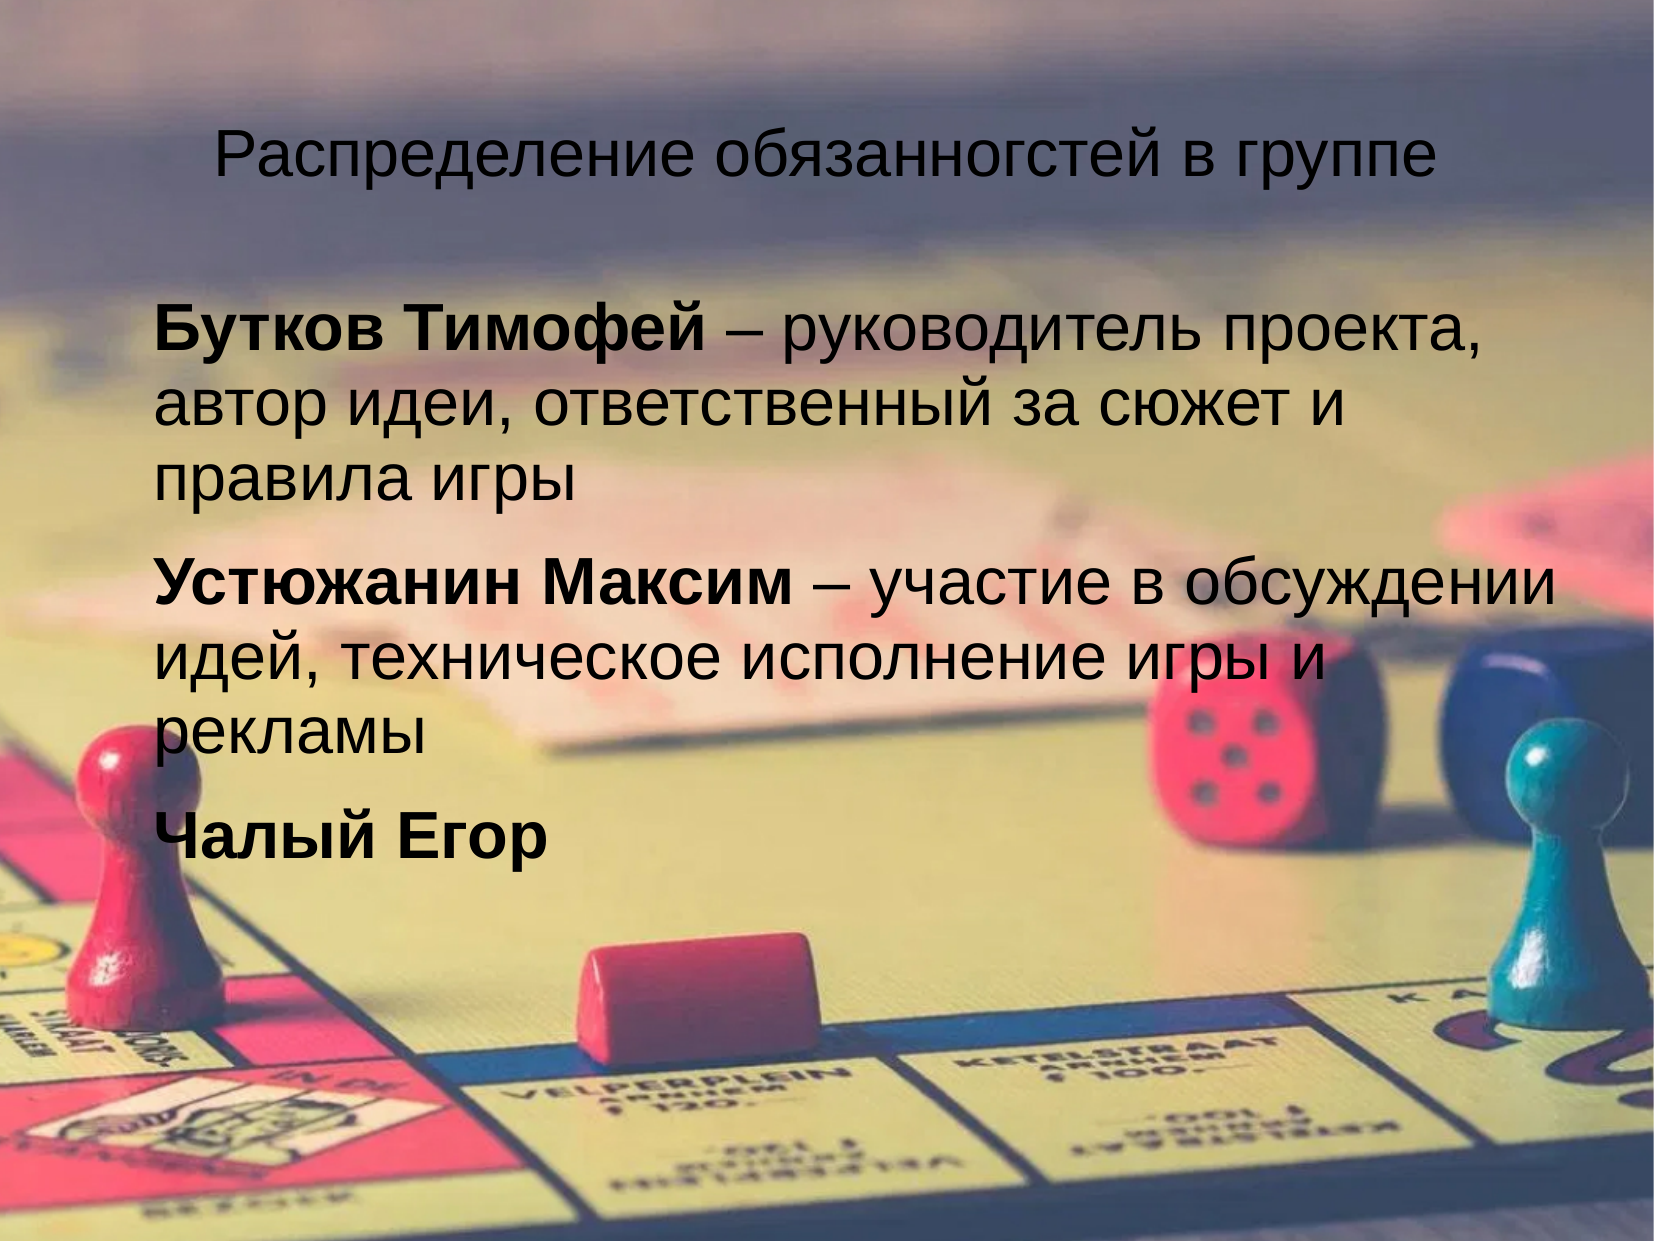

# Распределение обязанногстей в группе
Бутков Тимофей – руководитель проекта, автор идеи, ответственный за сюжет и правила игры
Устюжанин Максим – участие в обсуждении идей, техническое исполнение игры и рекламы
Чалый Егор